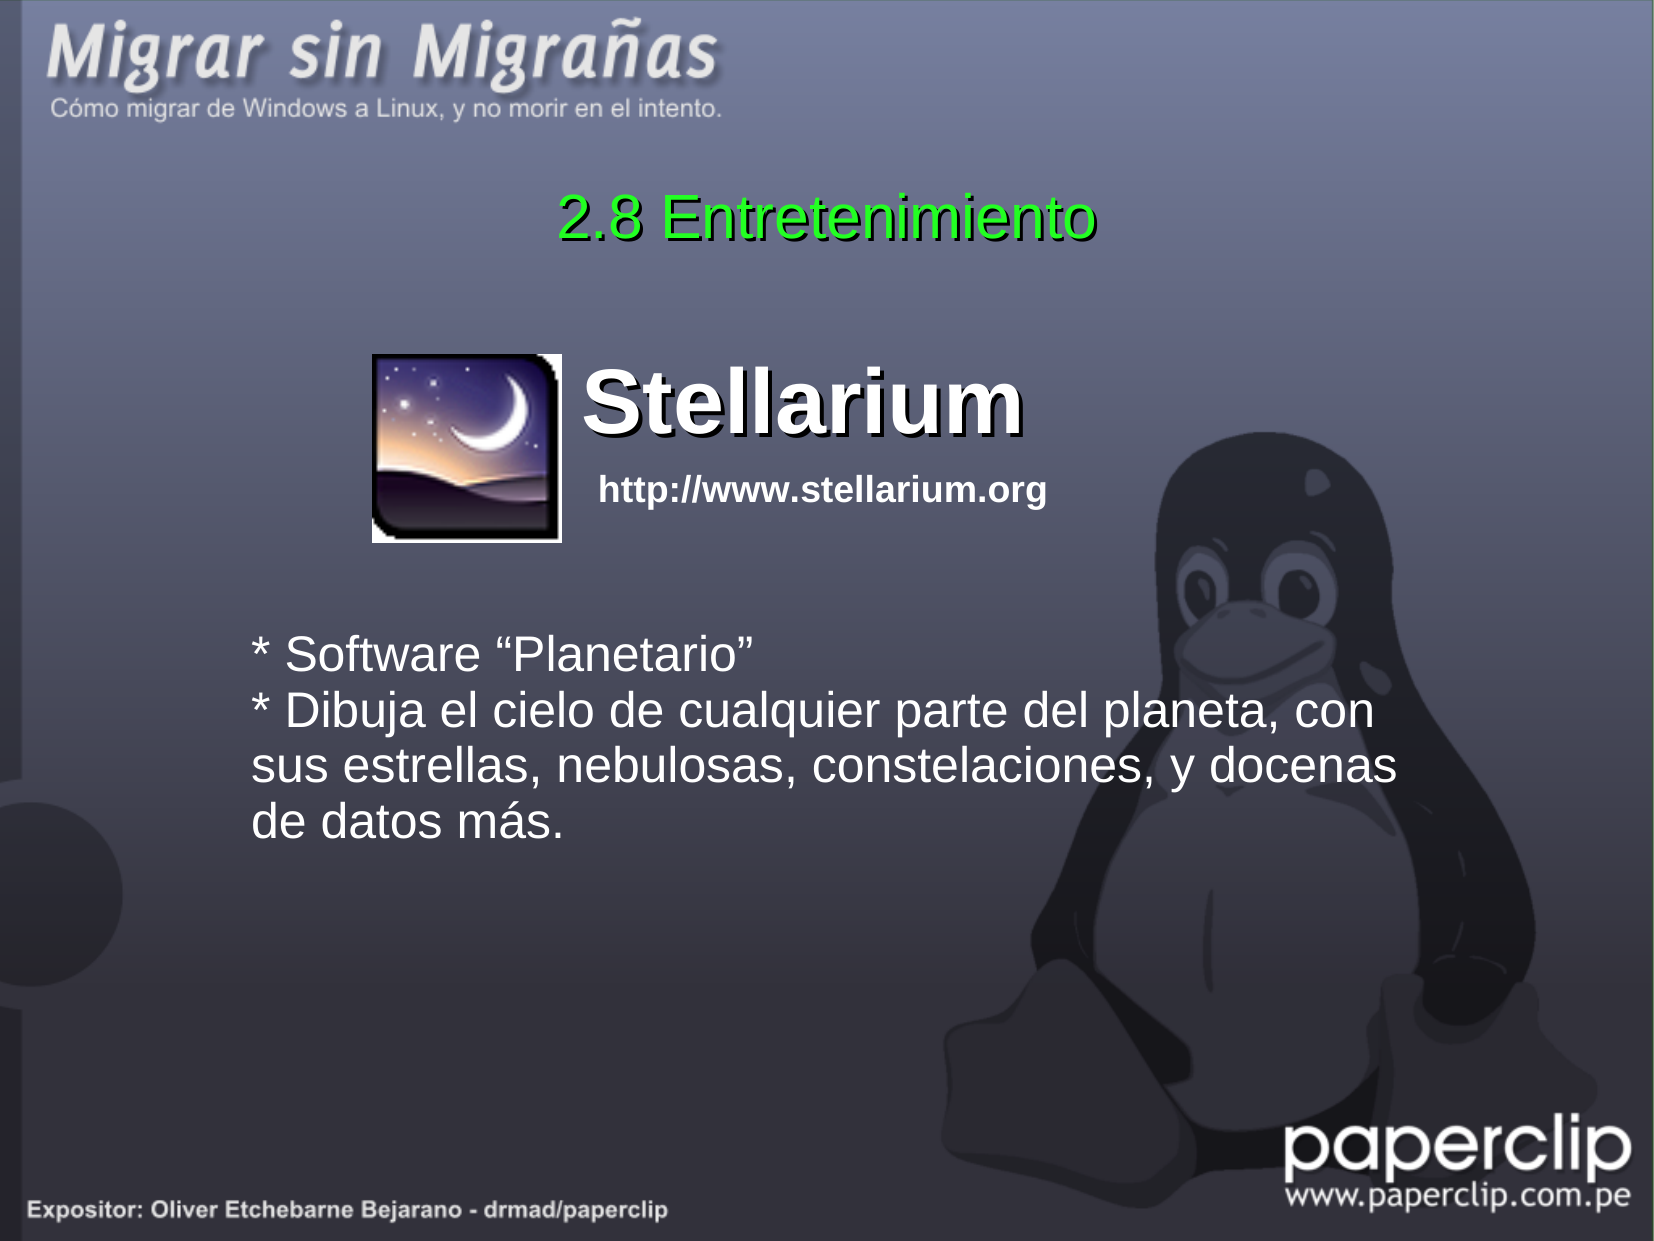

# 2.8 Entretenimiento
Stellarium
http://www.stellarium.org
* Software “Planetario”
* Dibuja el cielo de cualquier parte del planeta, con sus estrellas, nebulosas, constelaciones, y docenas de datos más.